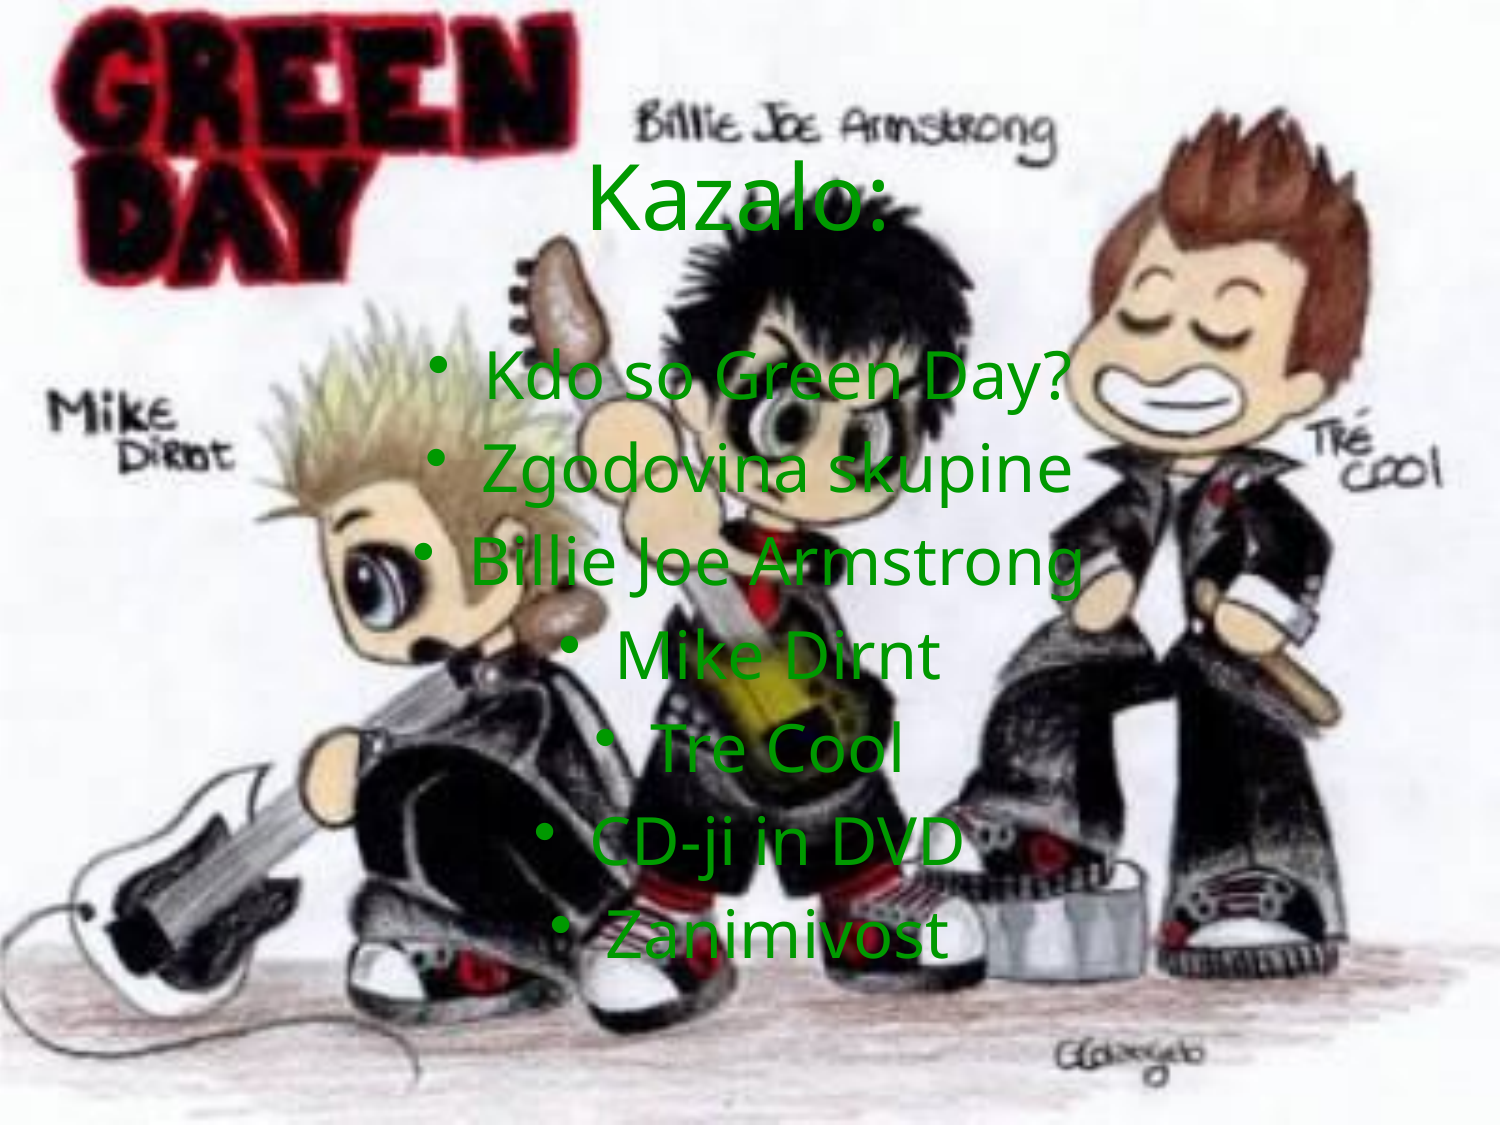

# Kazalo:
Kdo so Green Day?
Zgodovina skupine
Billie Joe Armstrong
Mike Dirnt
Tre Cool
CD-ji in DVD
Zanimivost